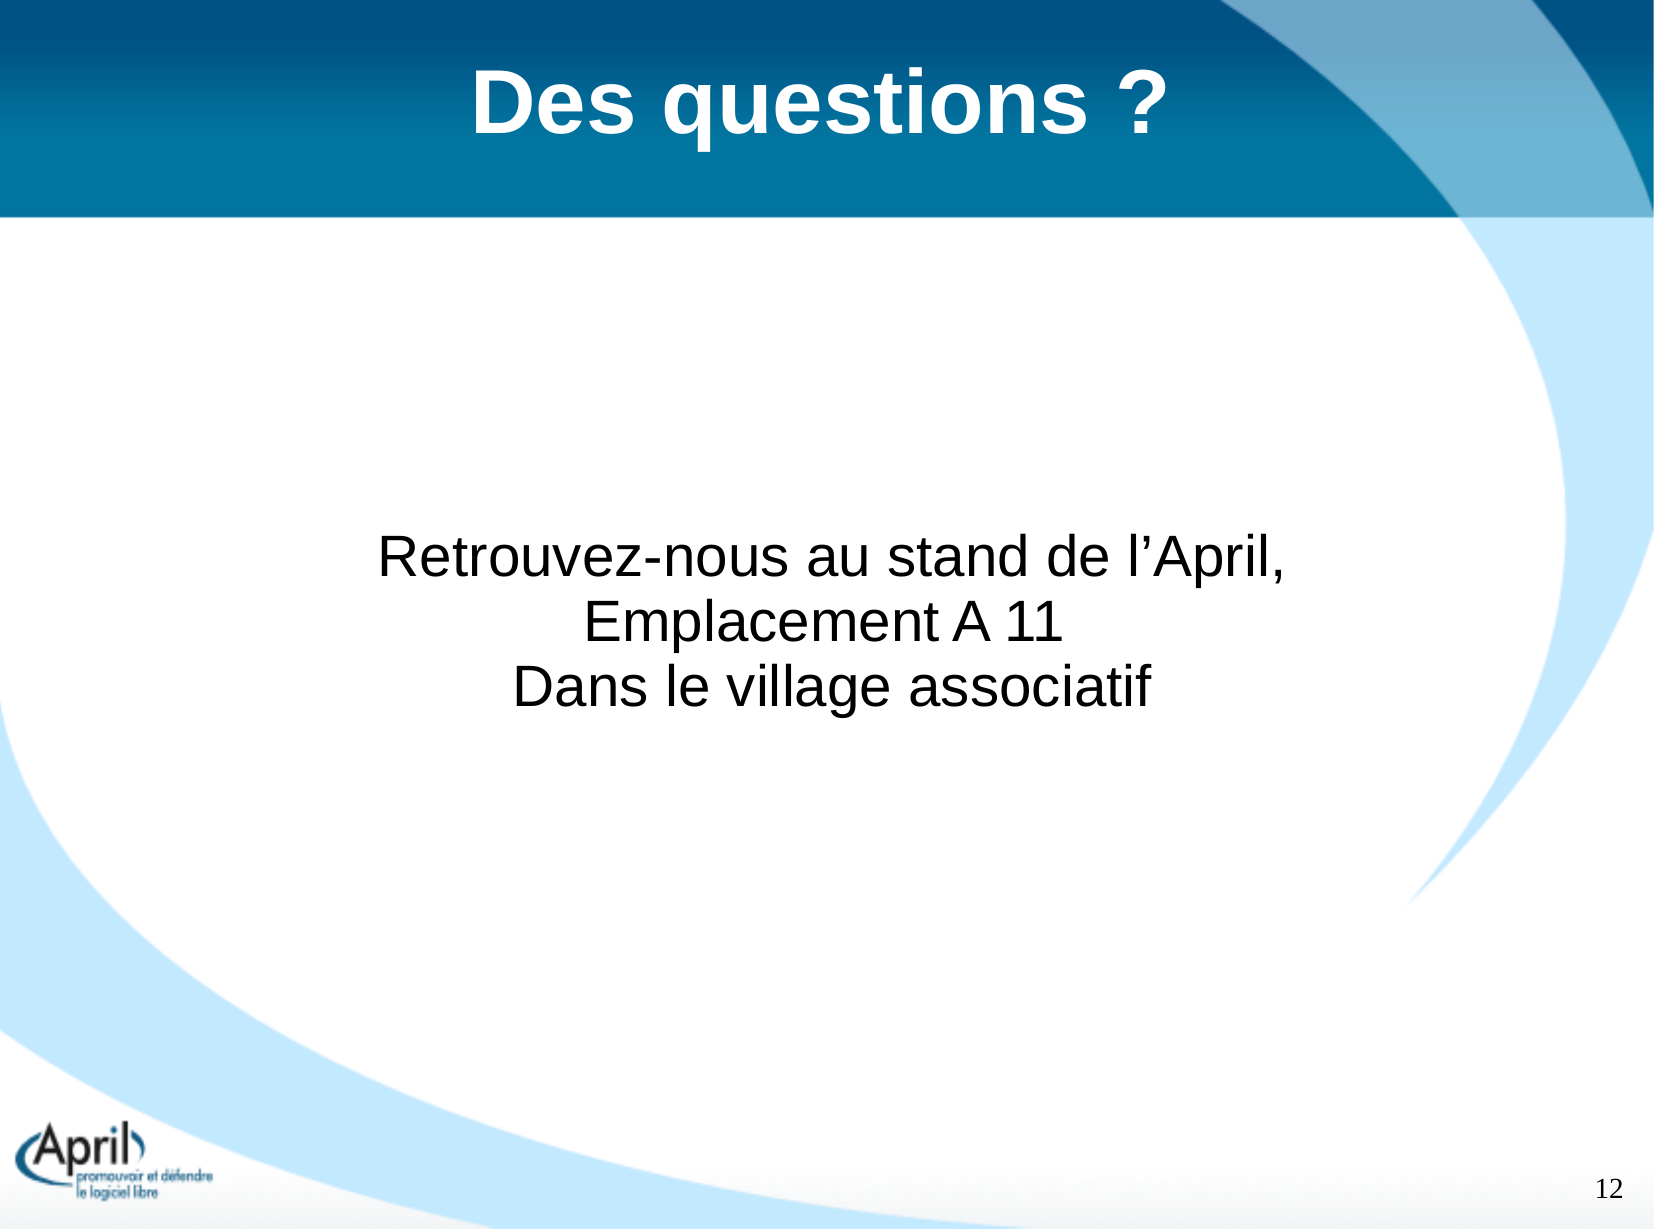

# Des questions ?
Retrouvez-nous au stand de l’April,
Emplacement A 11
Dans le village associatif
12